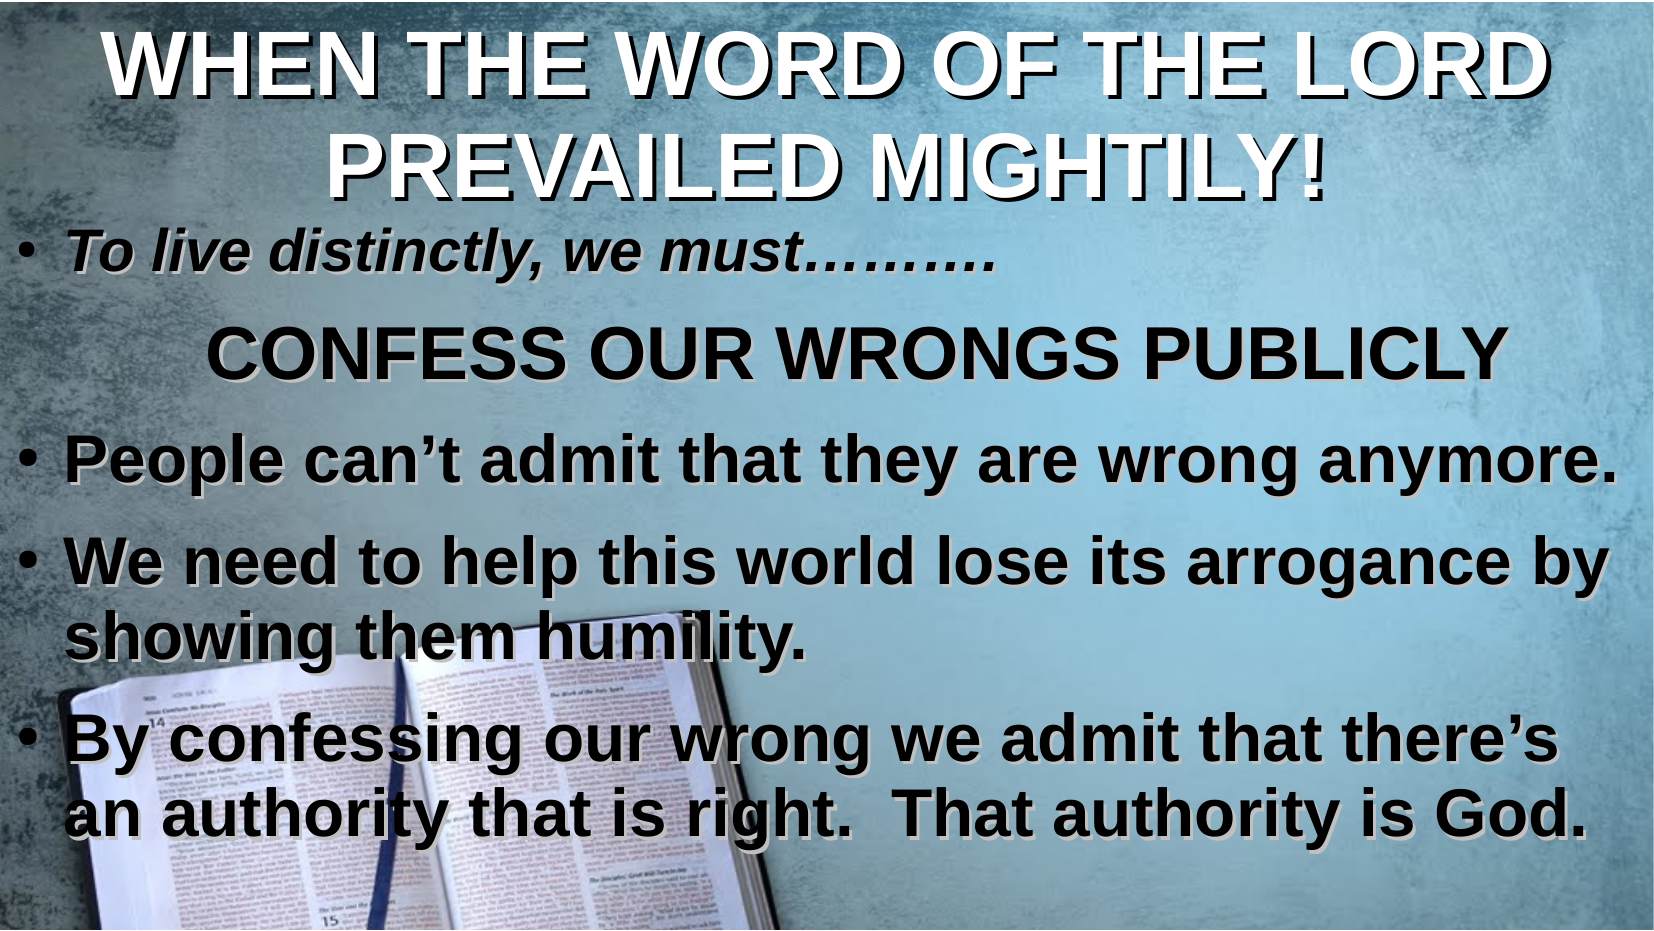

# WHEN THE WORD OF THE LORD PREVAILED MIGHTILY!
To live distinctly, we must……….
CONFESS OUR WRONGS PUBLICLY
People can’t admit that they are wrong anymore.
We need to help this world lose its arrogance by showing them humility.
By confessing our wrong we admit that there’s an authority that is right. That authority is God.